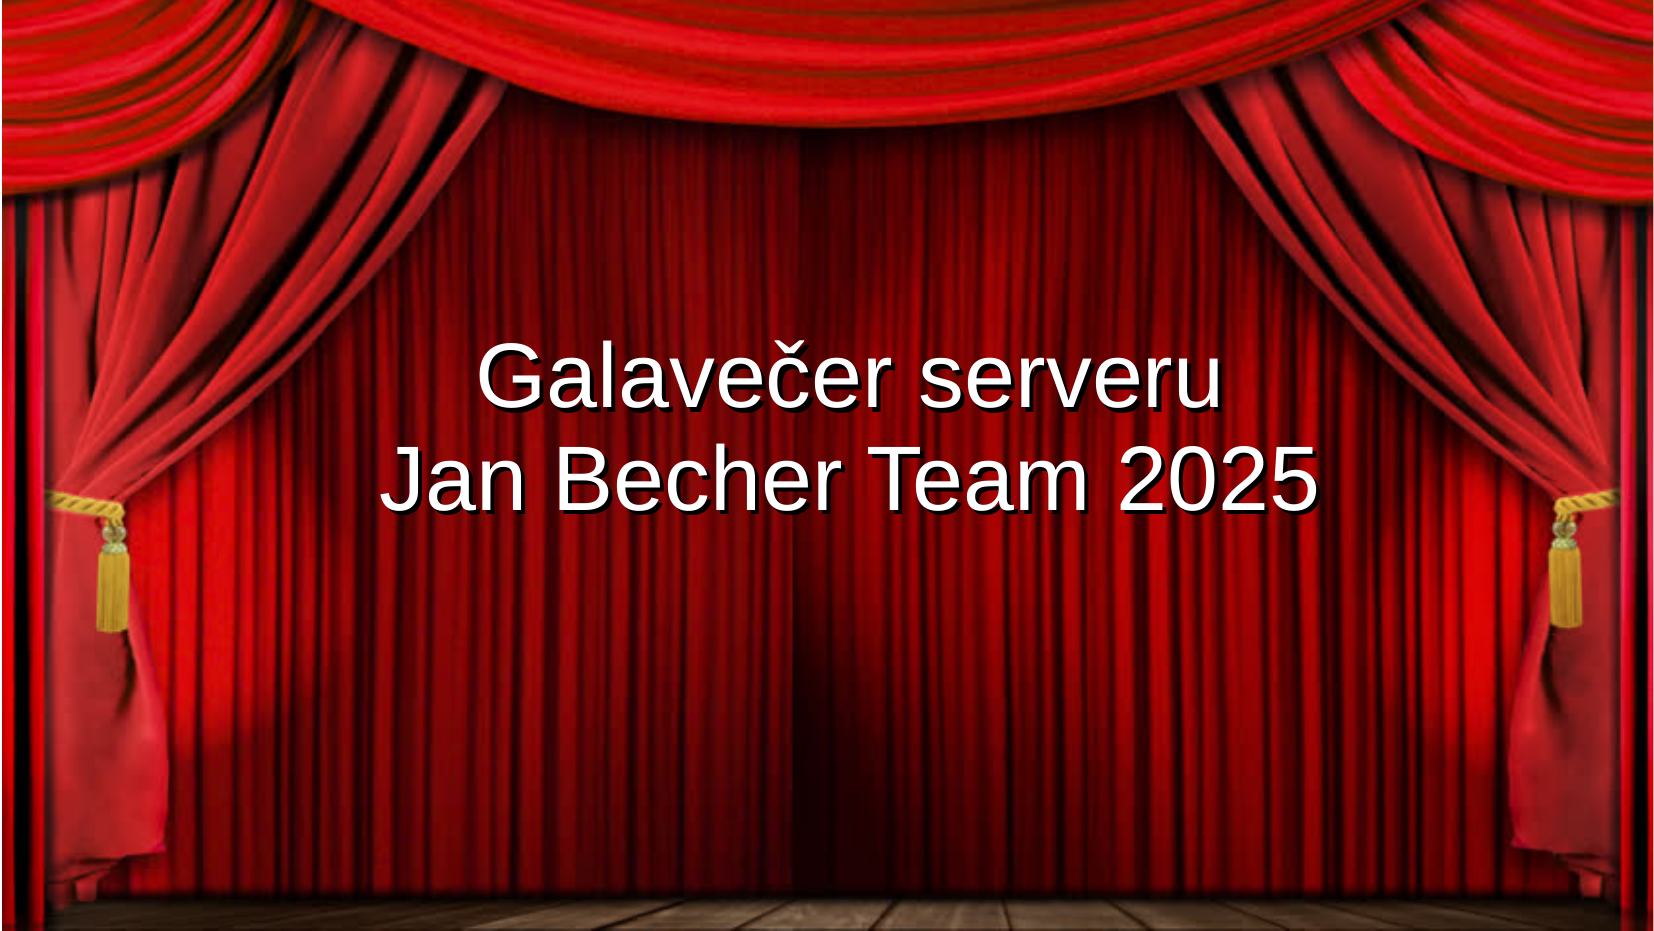

# Galavečer serveru Jan Becher Team 2025